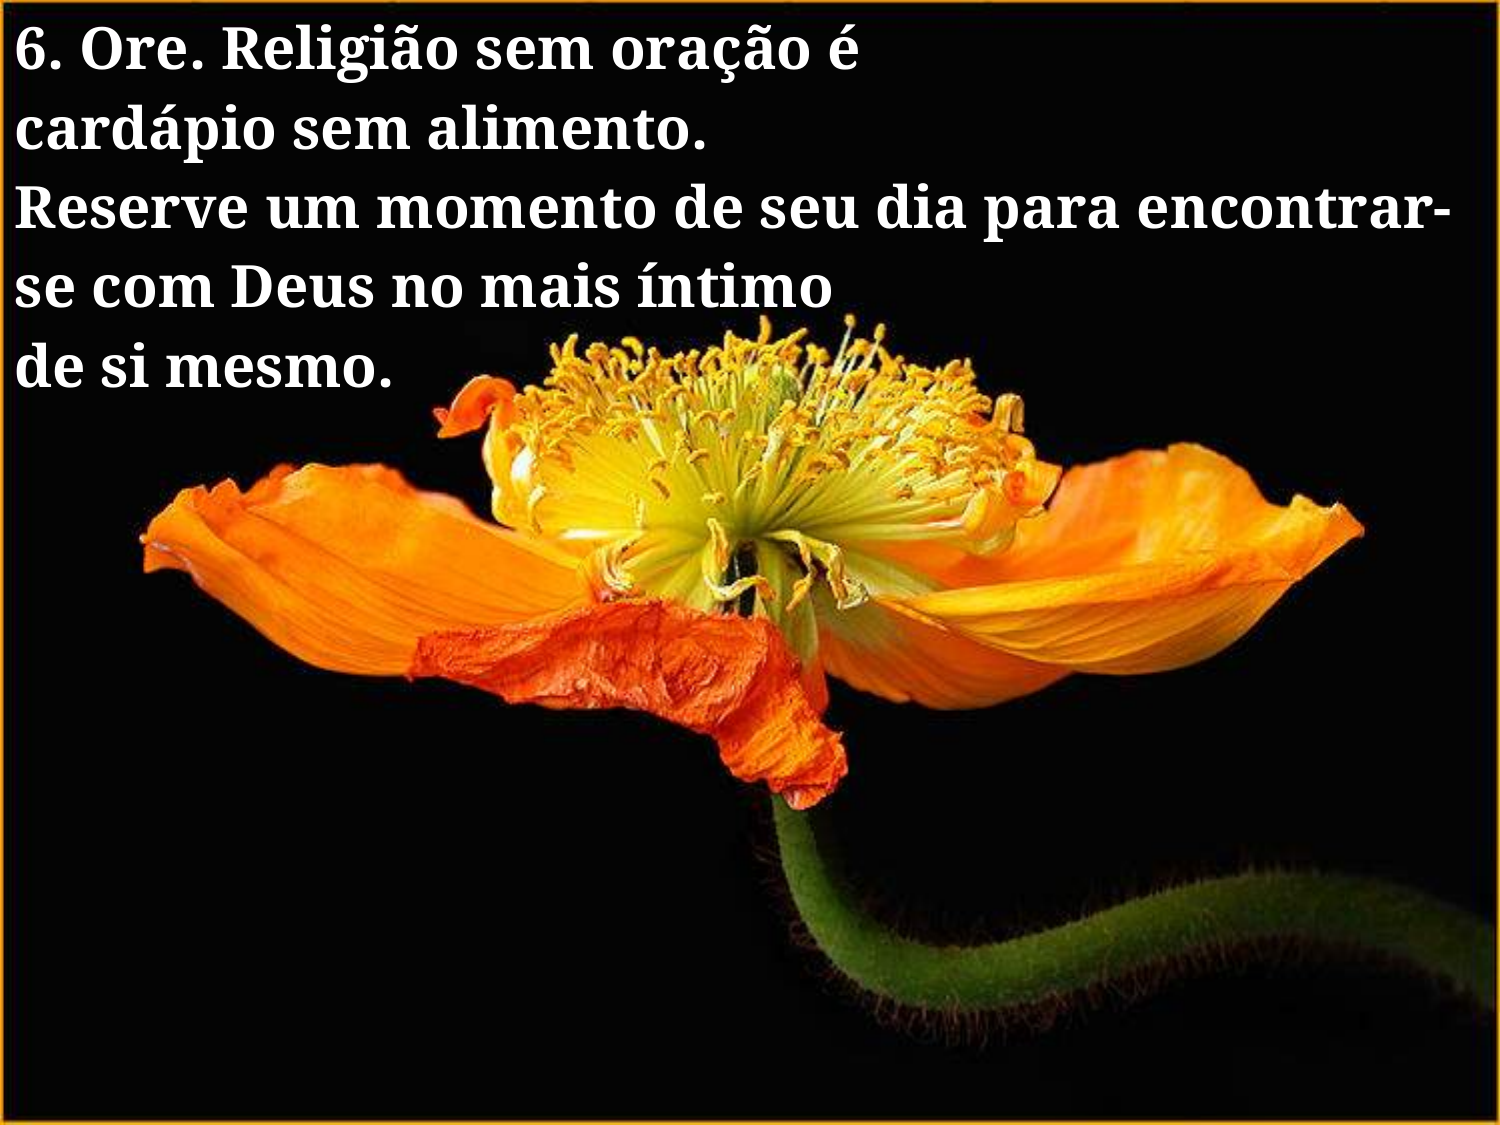

6. Ore. Religião sem oração é
cardápio sem alimento.
Reserve um momento de seu dia para encontrar-se com Deus no mais íntimo
de si mesmo.